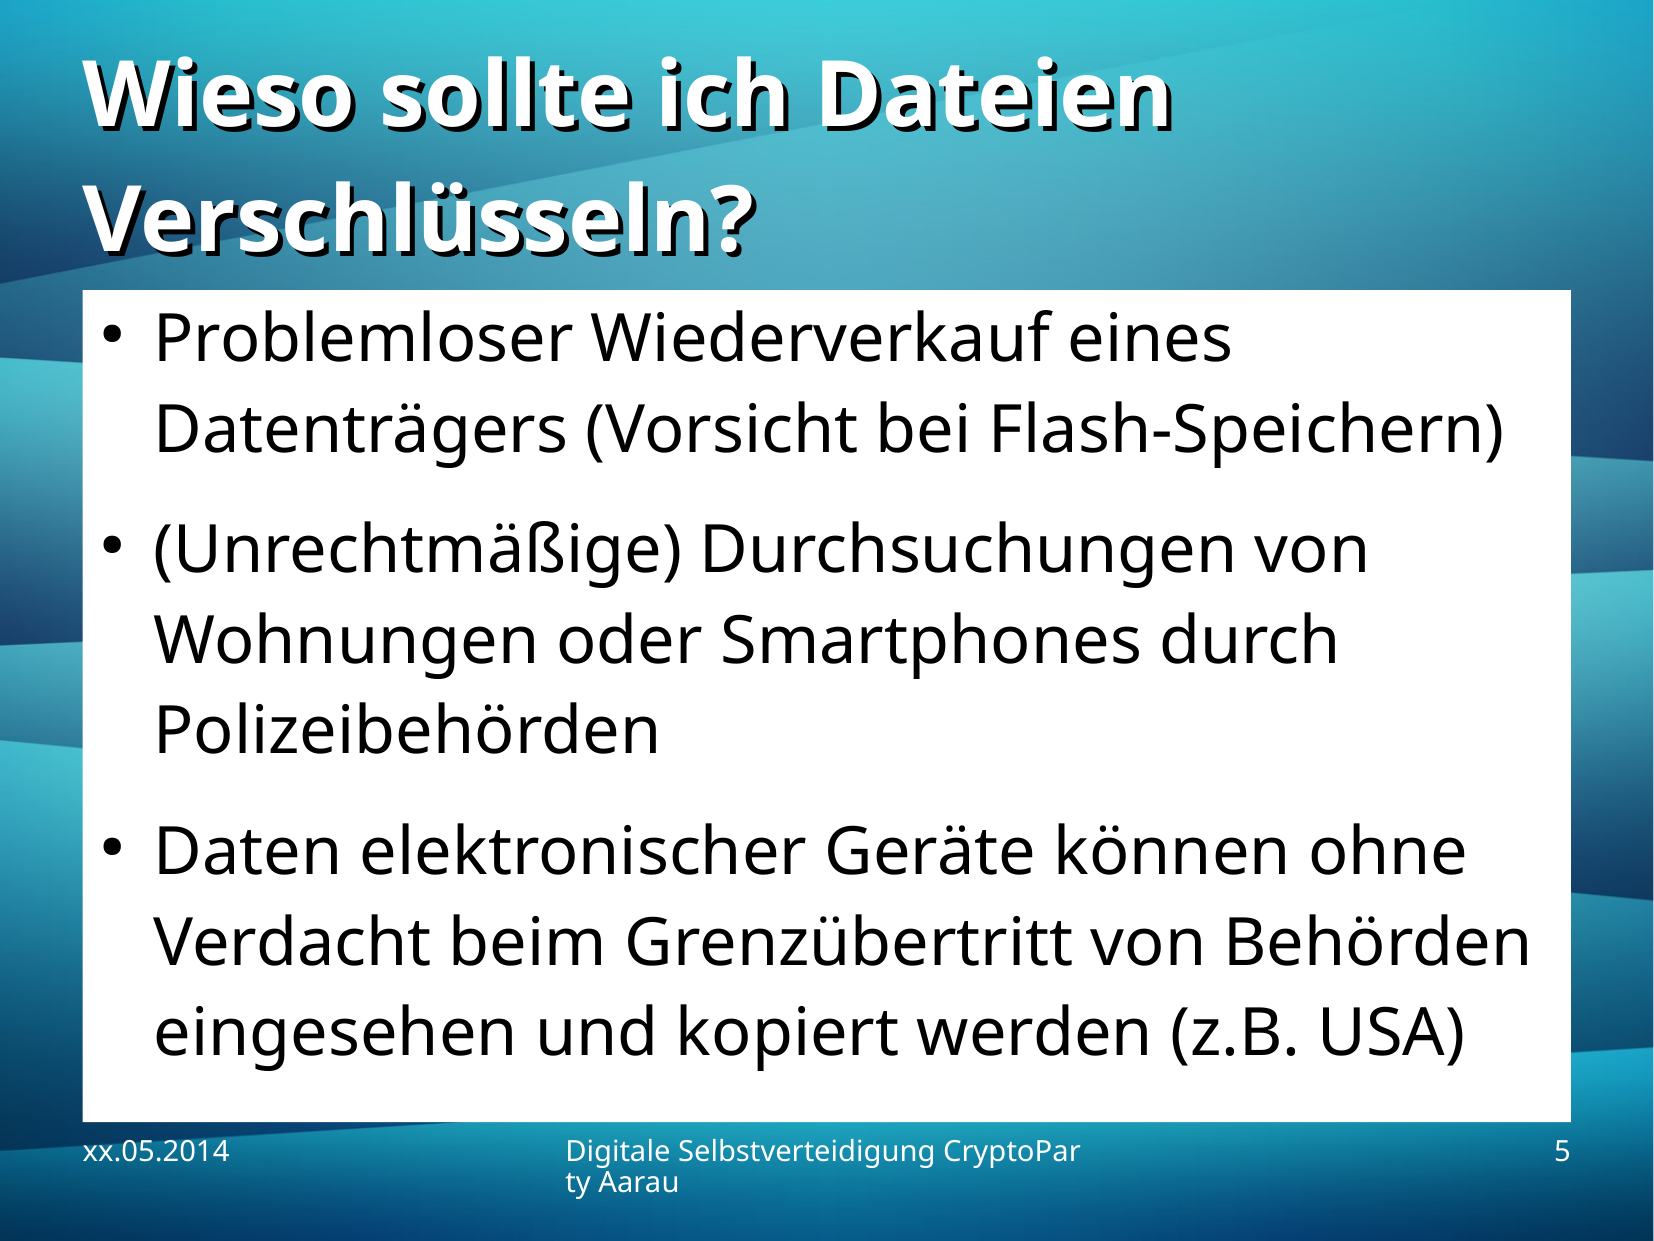

# Wieso sollte ich Dateien Verschlüsseln?
Problemloser Wiederverkauf eines Datenträgers (Vorsicht bei Flash-Speichern)
(Unrechtmäßige) Durchsuchungen von Wohnungen oder Smartphones durch Polizeibehörden
Daten elektronischer Geräte können ohne Verdacht beim Grenzübertritt von Behörden eingesehen und kopiert werden (z.B. USA)
xx.05.2014
Digitale Selbstverteidigung CryptoParty Aarau
5